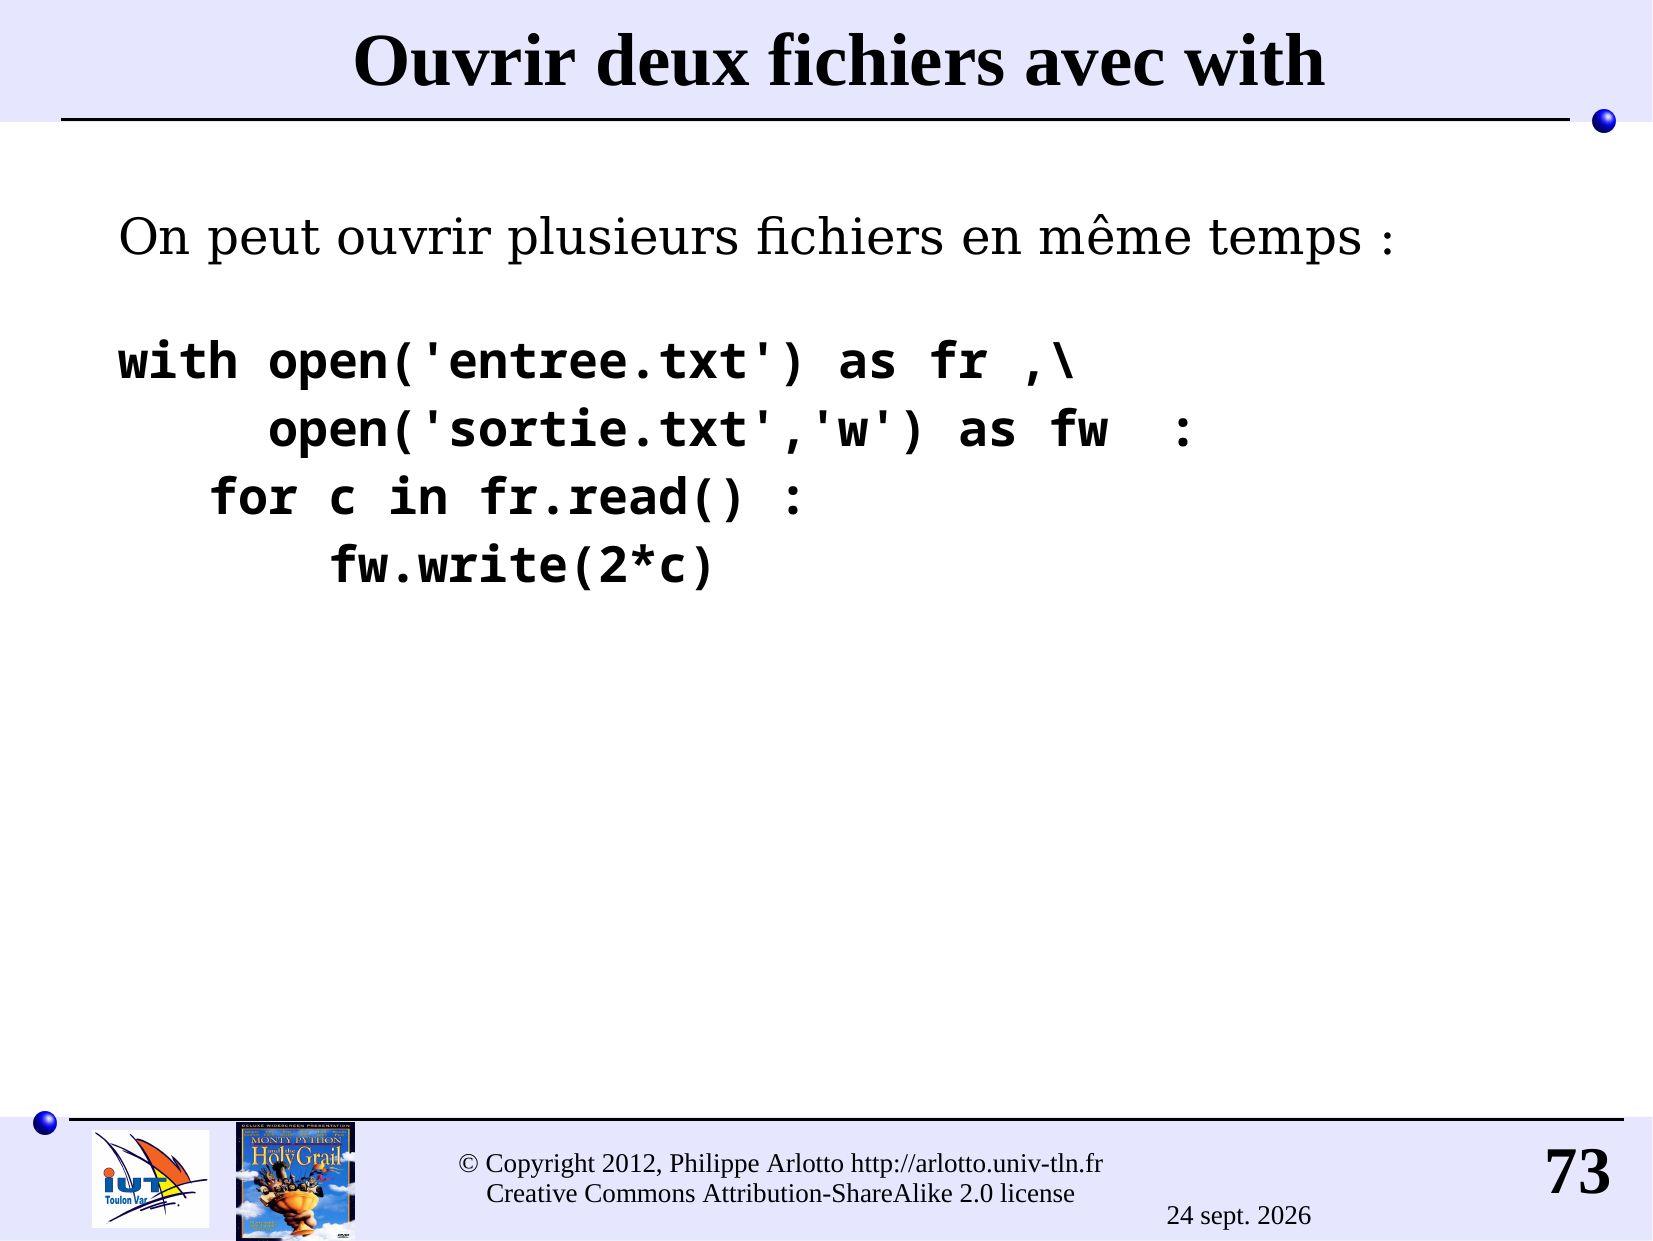

# Ouvrir deux fichiers avec with
On peut ouvrir plusieurs fichiers en même temps :
with open('entree.txt') as fr ,\
 open('sortie.txt','w') as fw  :
 for c in fr.read() :
 fw.write(2*c)